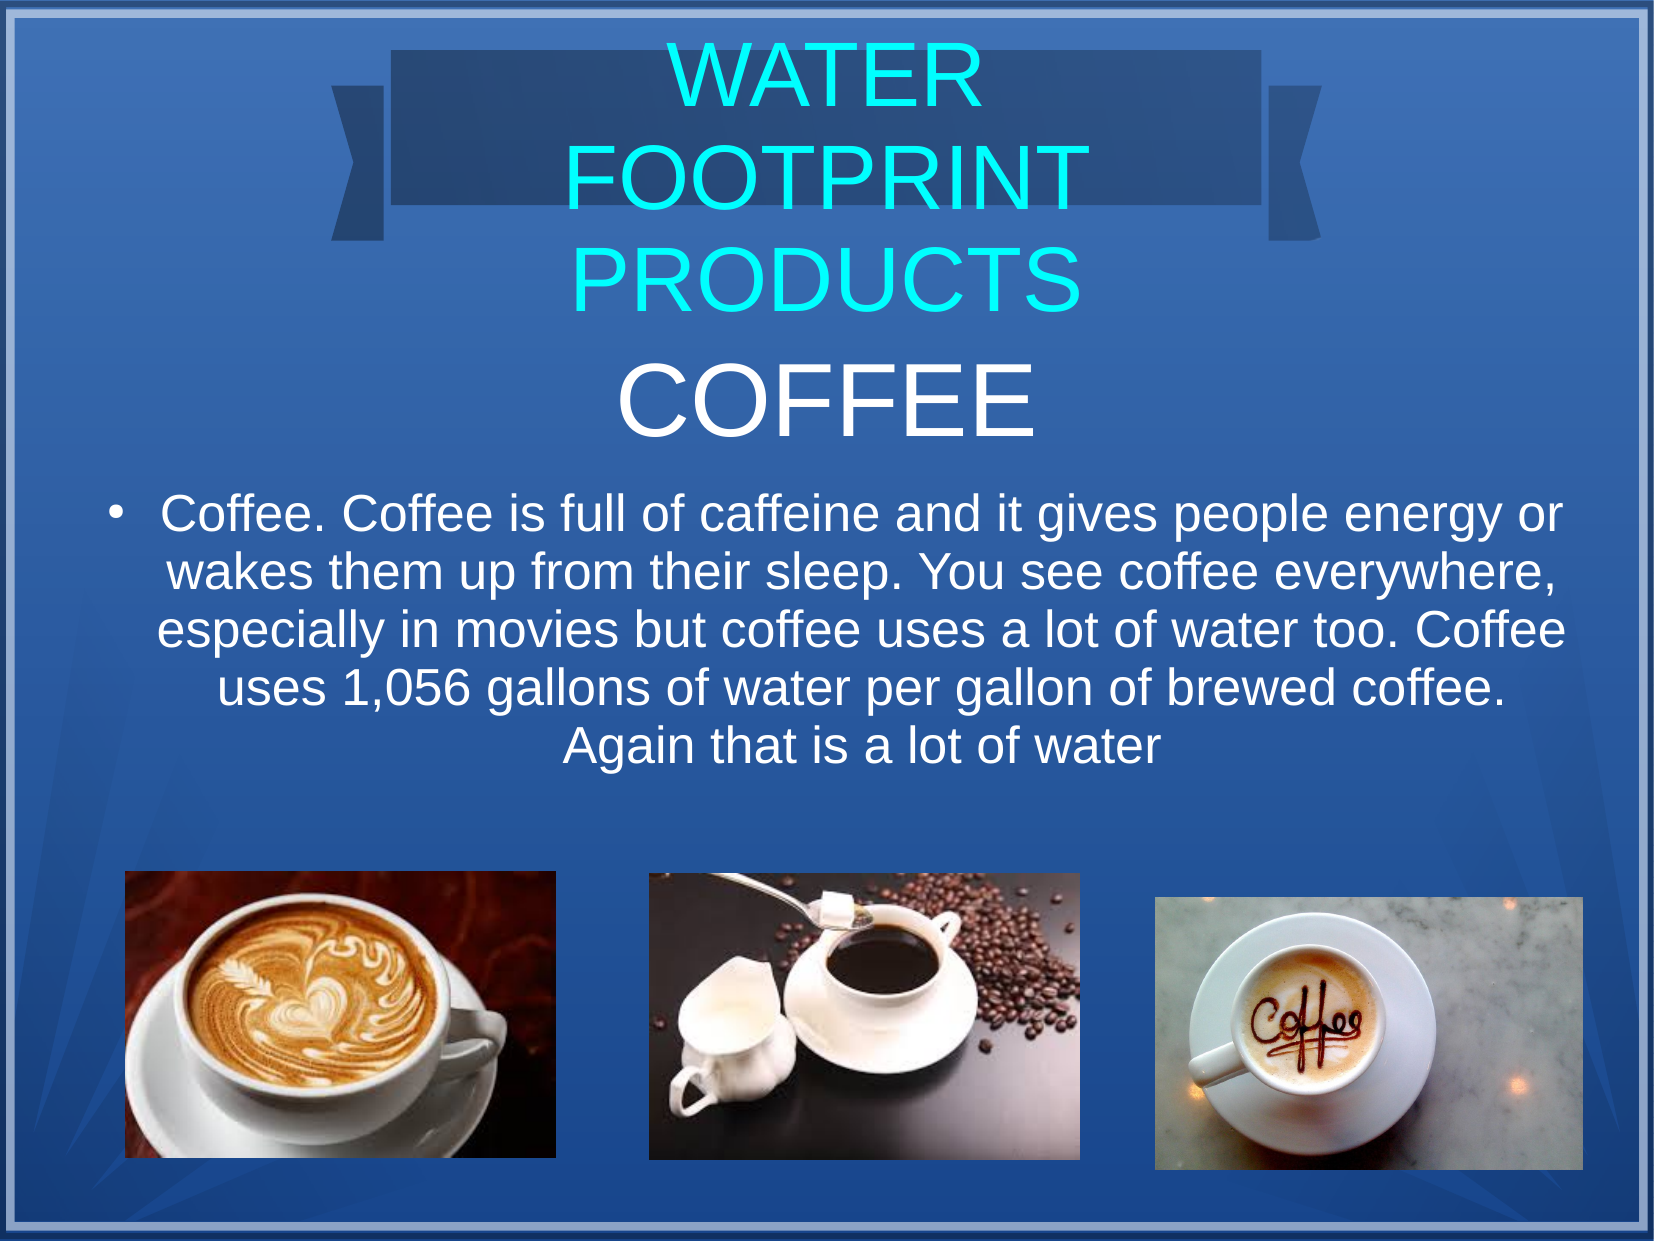

# WATER FOOTPRINT PRODUCTS
COFFEE
Coffee. Coffee is full of caffeine and it gives people energy or wakes them up from their sleep. You see coffee everywhere, especially in movies but coffee uses a lot of water too. Coffee uses 1,056 gallons of water per gallon of brewed coffee. Again that is a lot of water